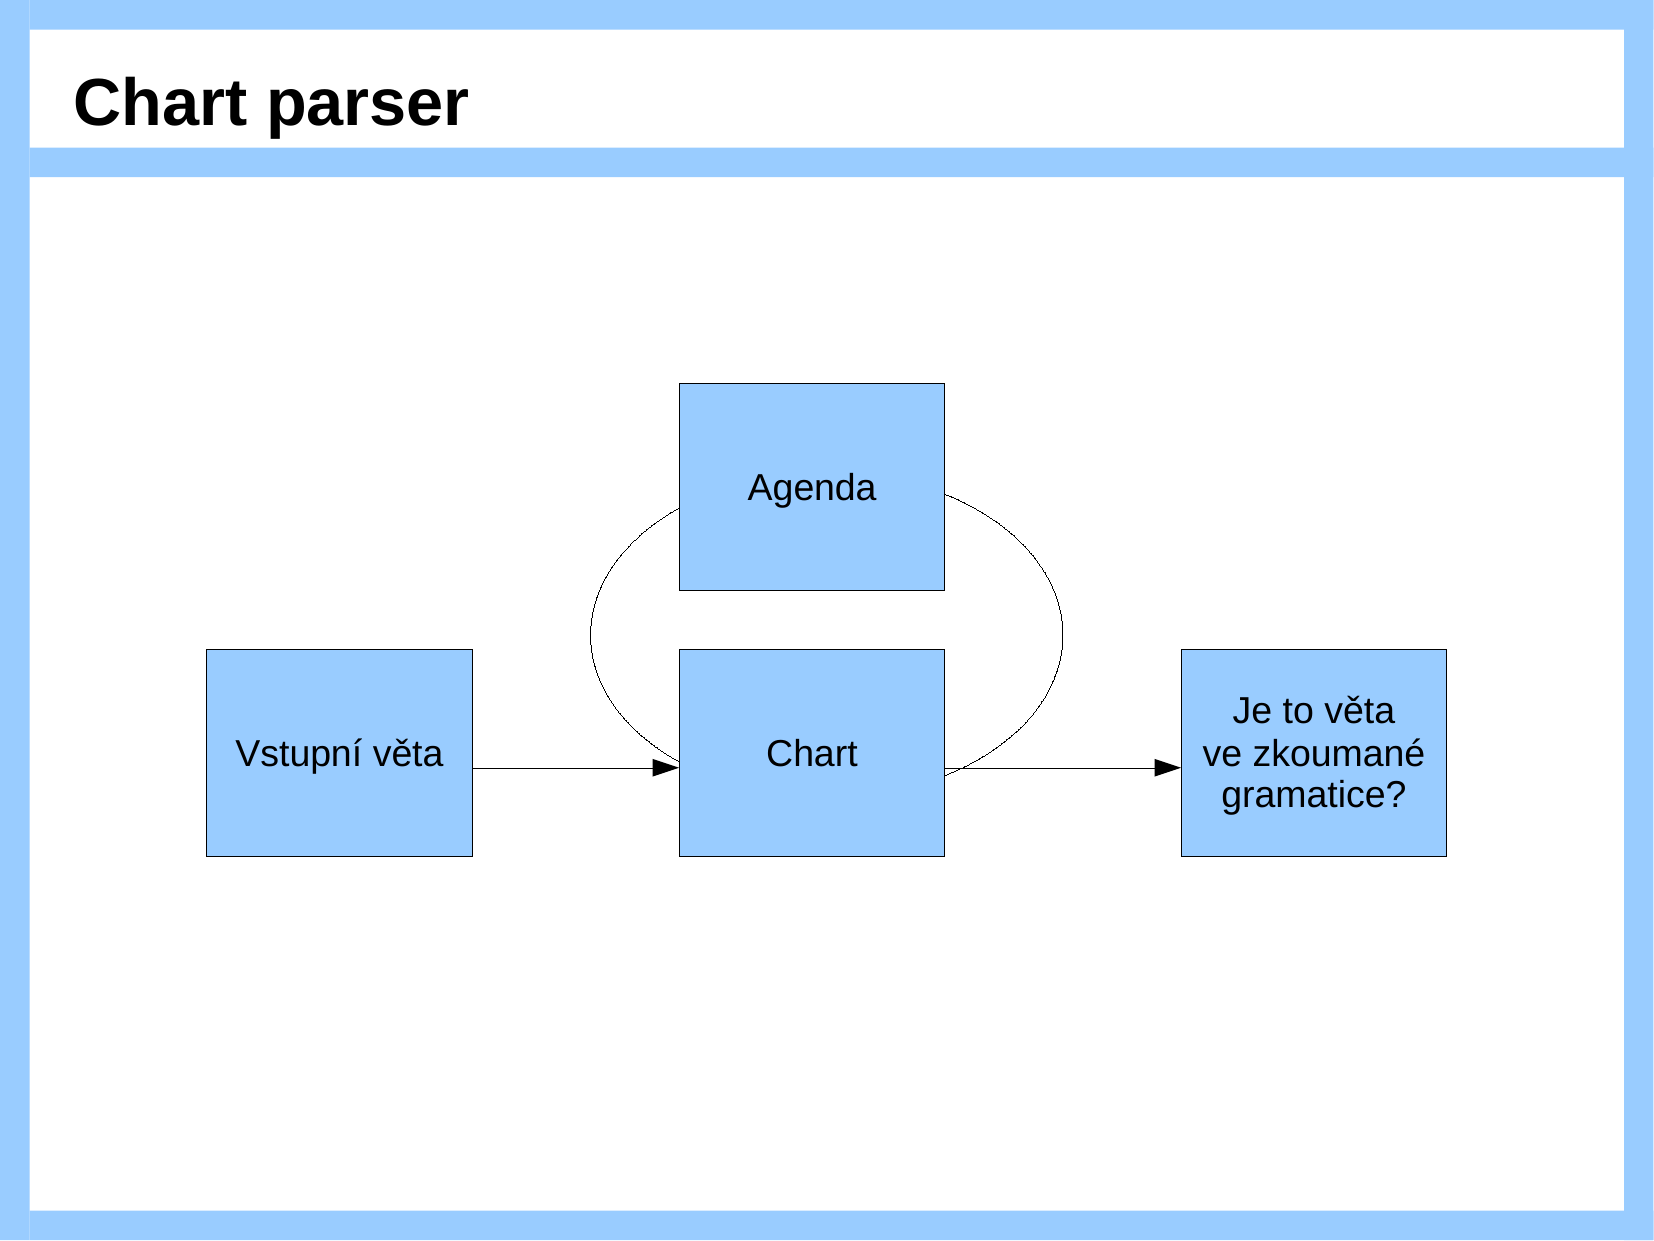

Chart parser
Agenda
Vstupní věta
Chart
Je to věta
ve zkoumané
gramatice?